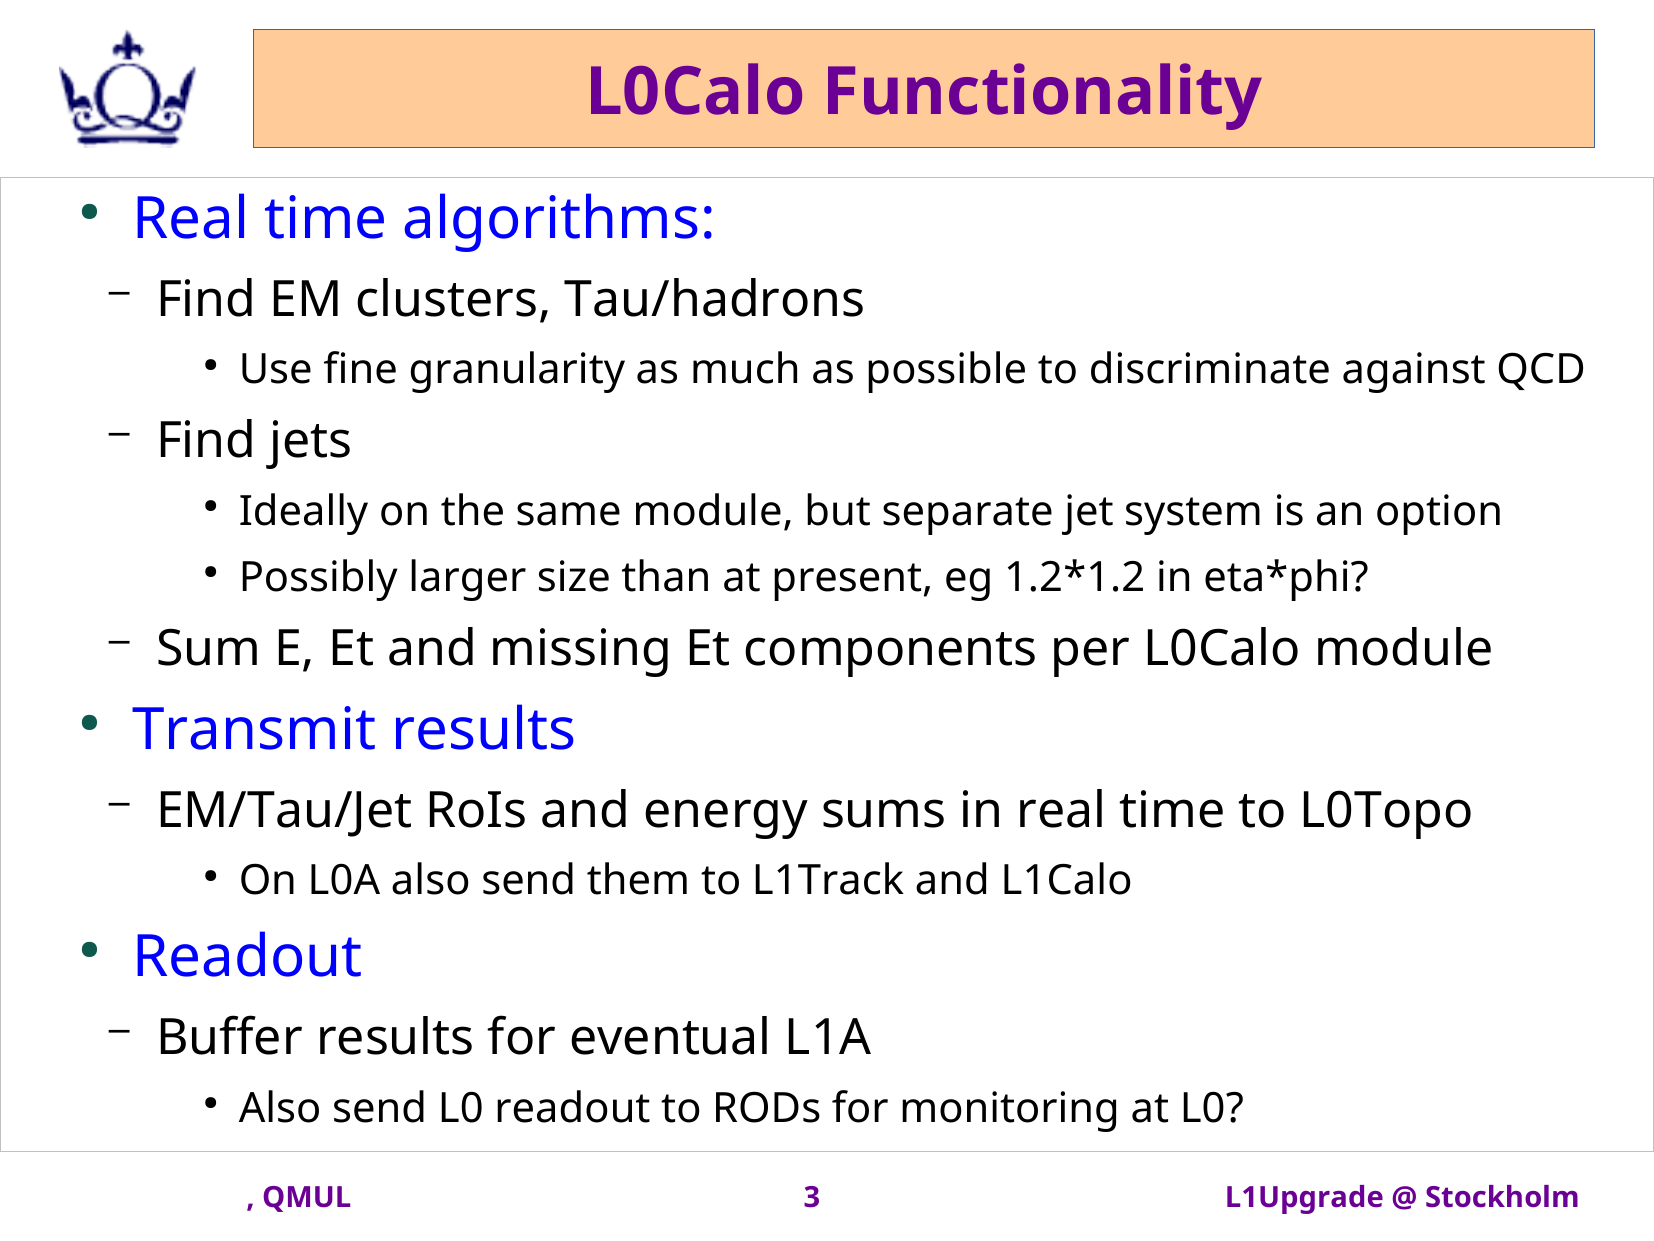

# L0Calo Functionality
Real time algorithms:
Find EM clusters, Tau/hadrons
Use fine granularity as much as possible to discriminate against QCD
Find jets
Ideally on the same module, but separate jet system is an option
Possibly larger size than at present, eg 1.2*1.2 in eta*phi?
Sum E, Et and missing Et components per L0Calo module
Transmit results
EM/Tau/Jet RoIs and energy sums in real time to L0Topo
On L0A also send them to L1Track and L1Calo
Readout
Buffer results for eventual L1A
Also send L0 readout to RODs for monitoring at L0?